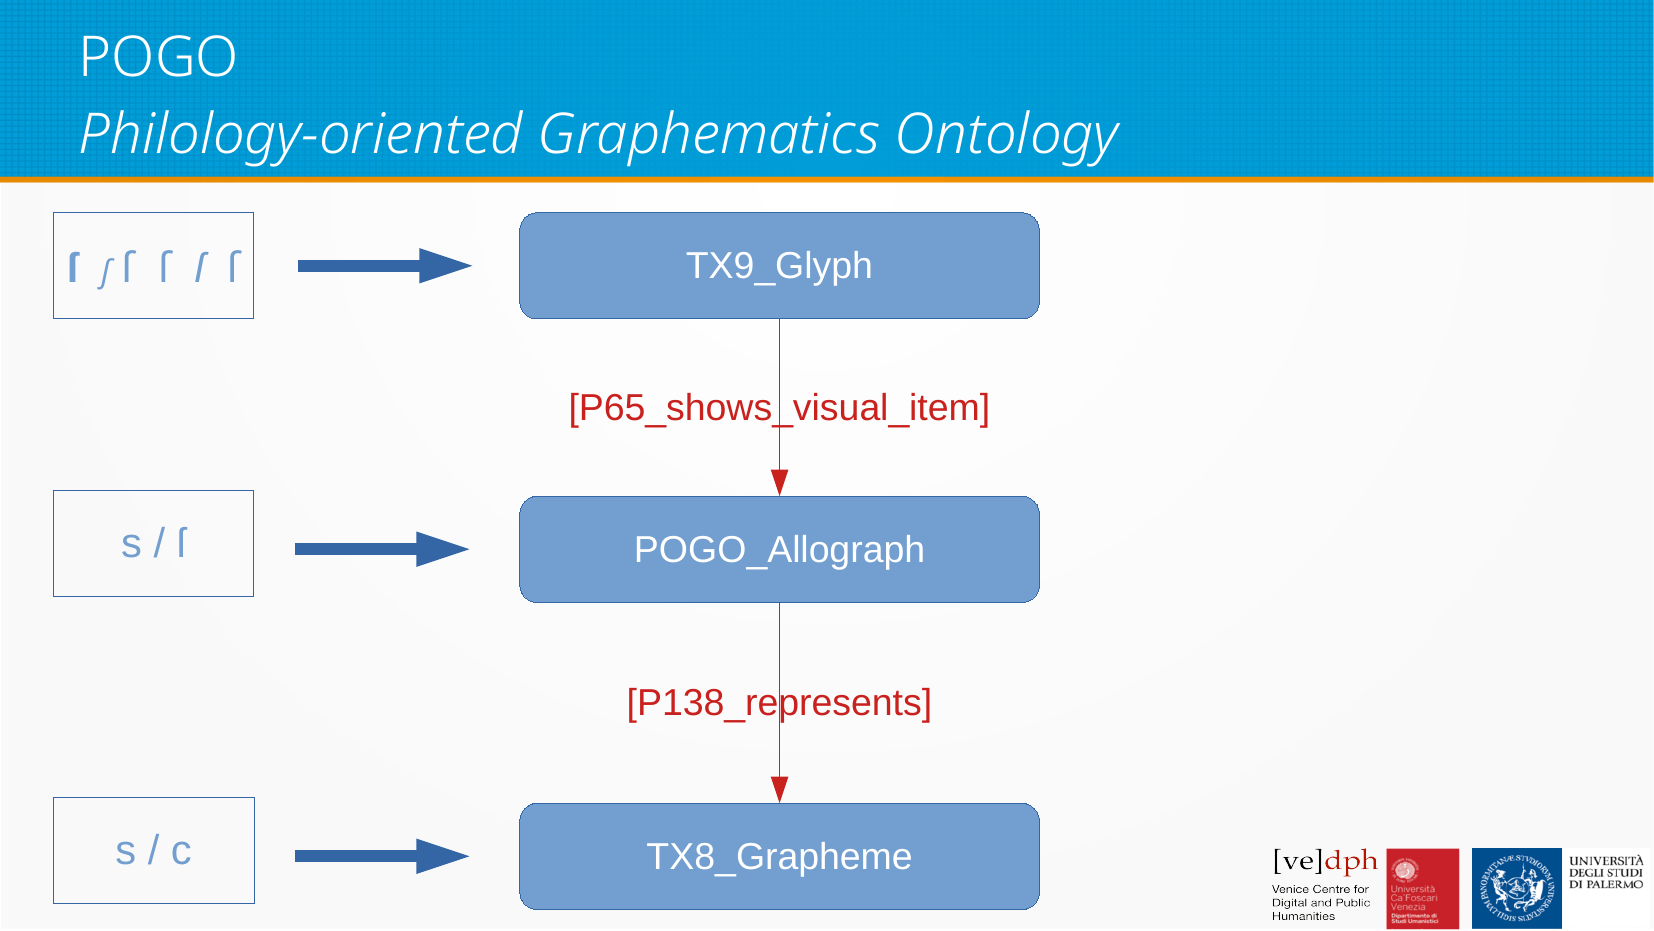

# POGO Philology-oriented Graphematics Ontology
ſ ſ ſ ſ ſ ſ
TX9_Glyph
s / ſ
POGO_Allograph
s / c
TX8_Grapheme